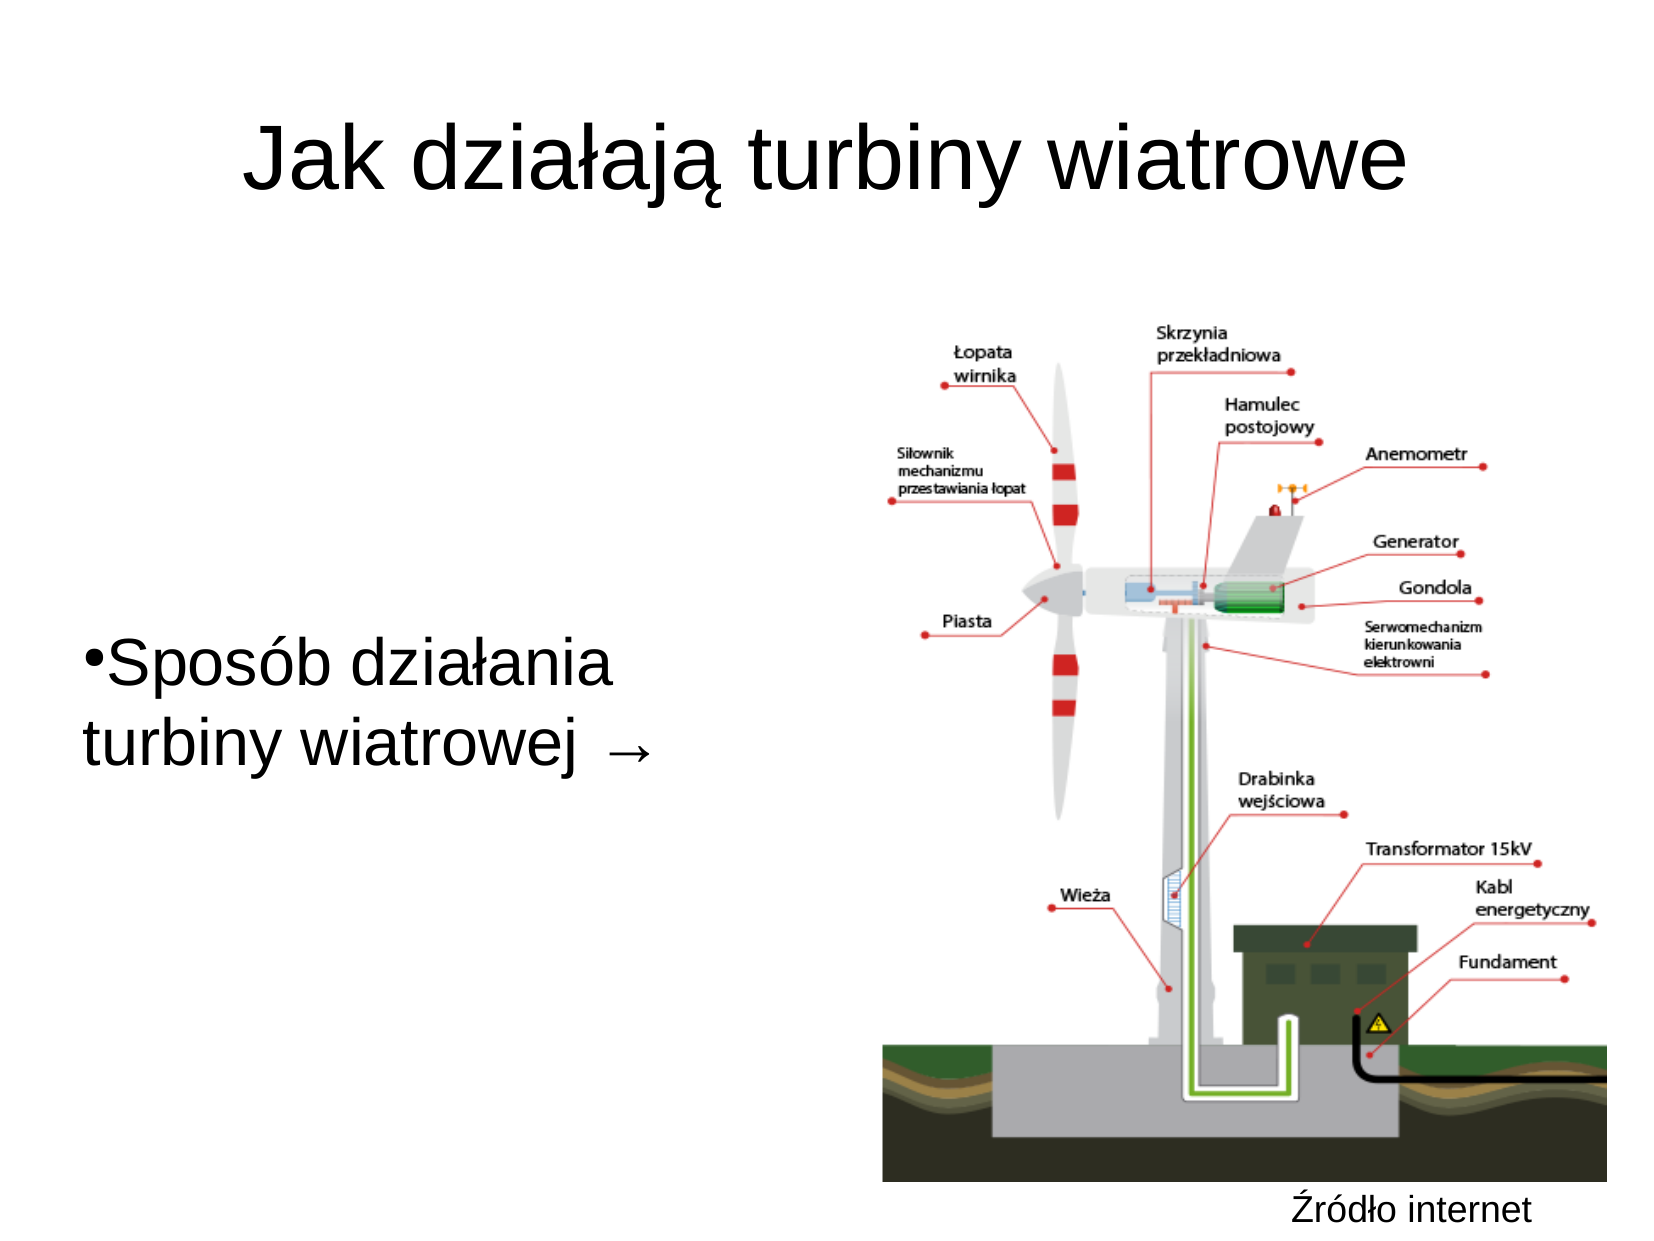

# Jak działają turbiny wiatrowe
Sposób działania turbiny wiatrowej →
Źródło internet